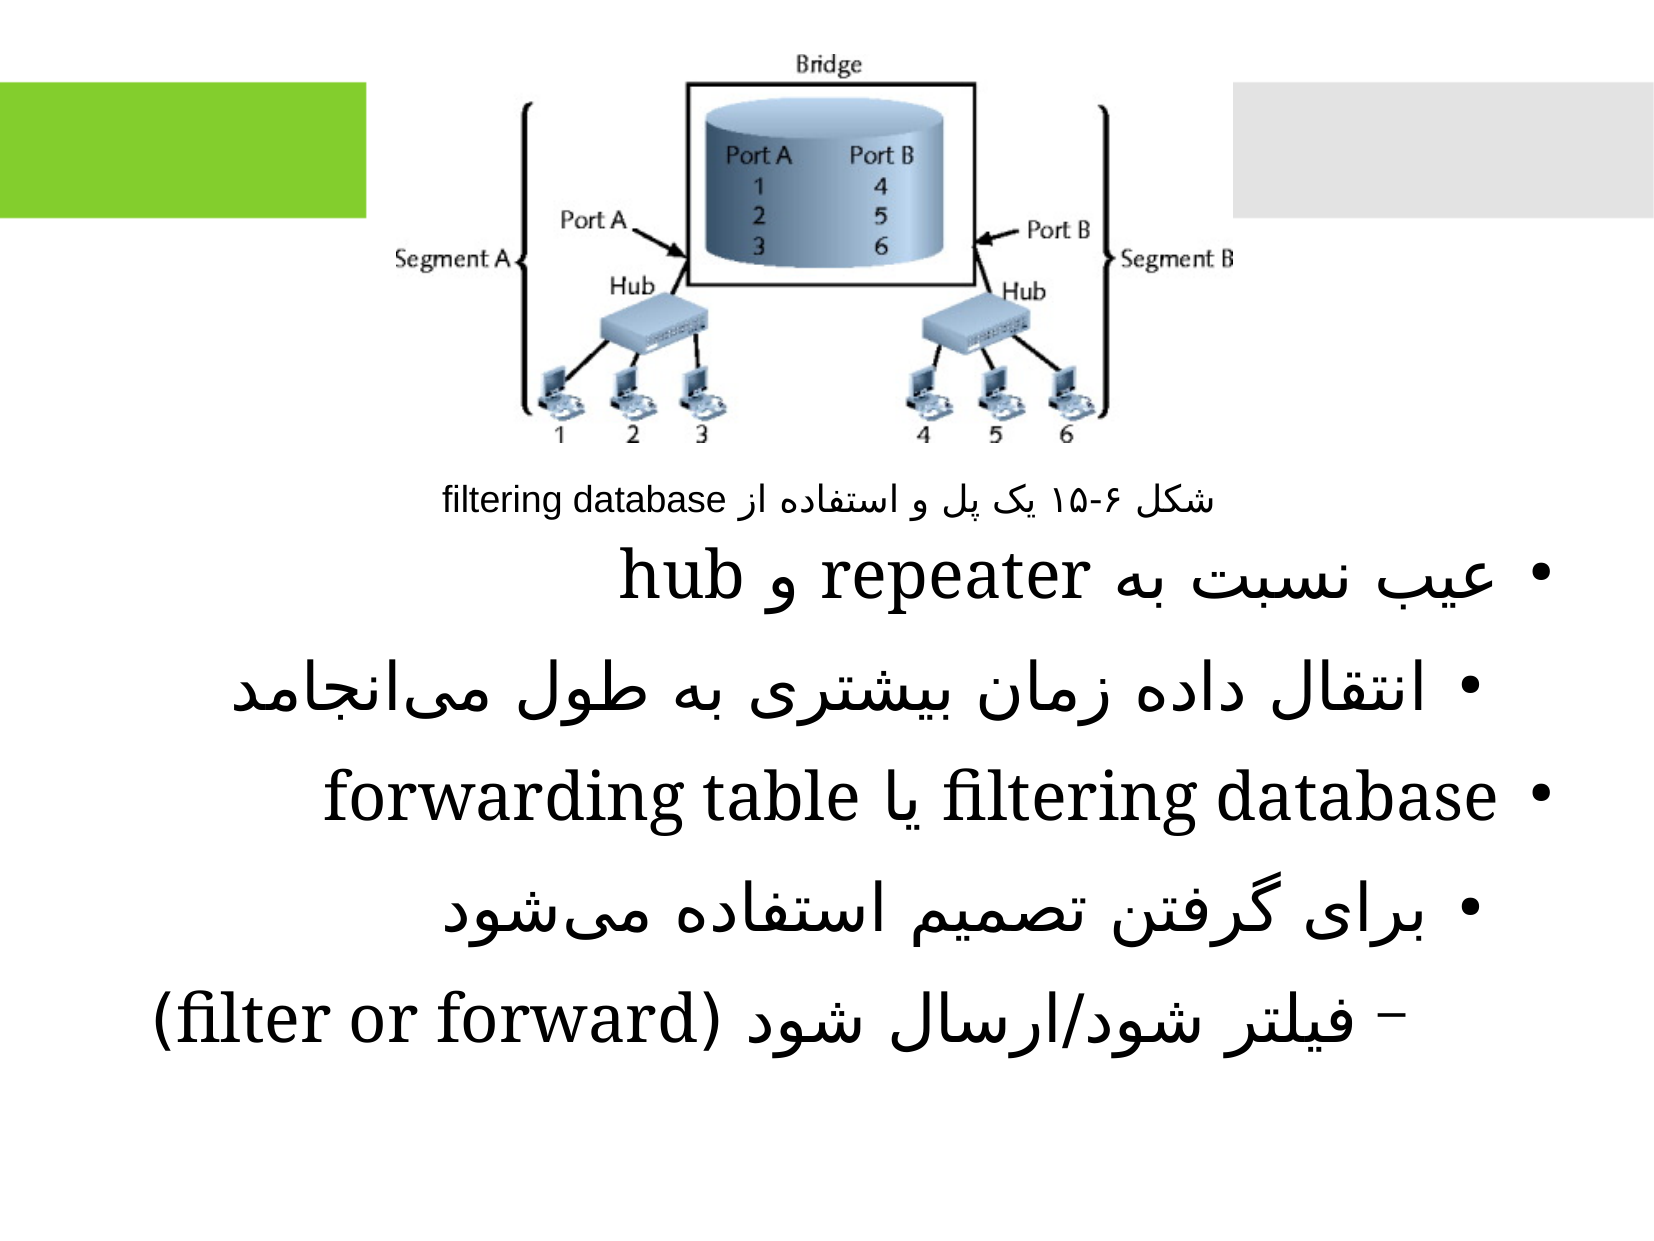

شکل ۶-۱۵ یک پل و استفاده از filtering database
# عیب نسبت به repeater و hub
انتقال داده زمان بیشتری به طول می‌انجامد
filtering database یا forwarding table
برای گرفتن تصمیم استفاده می‌شود
فیلتر شود/ارسال شود (filter or forward)